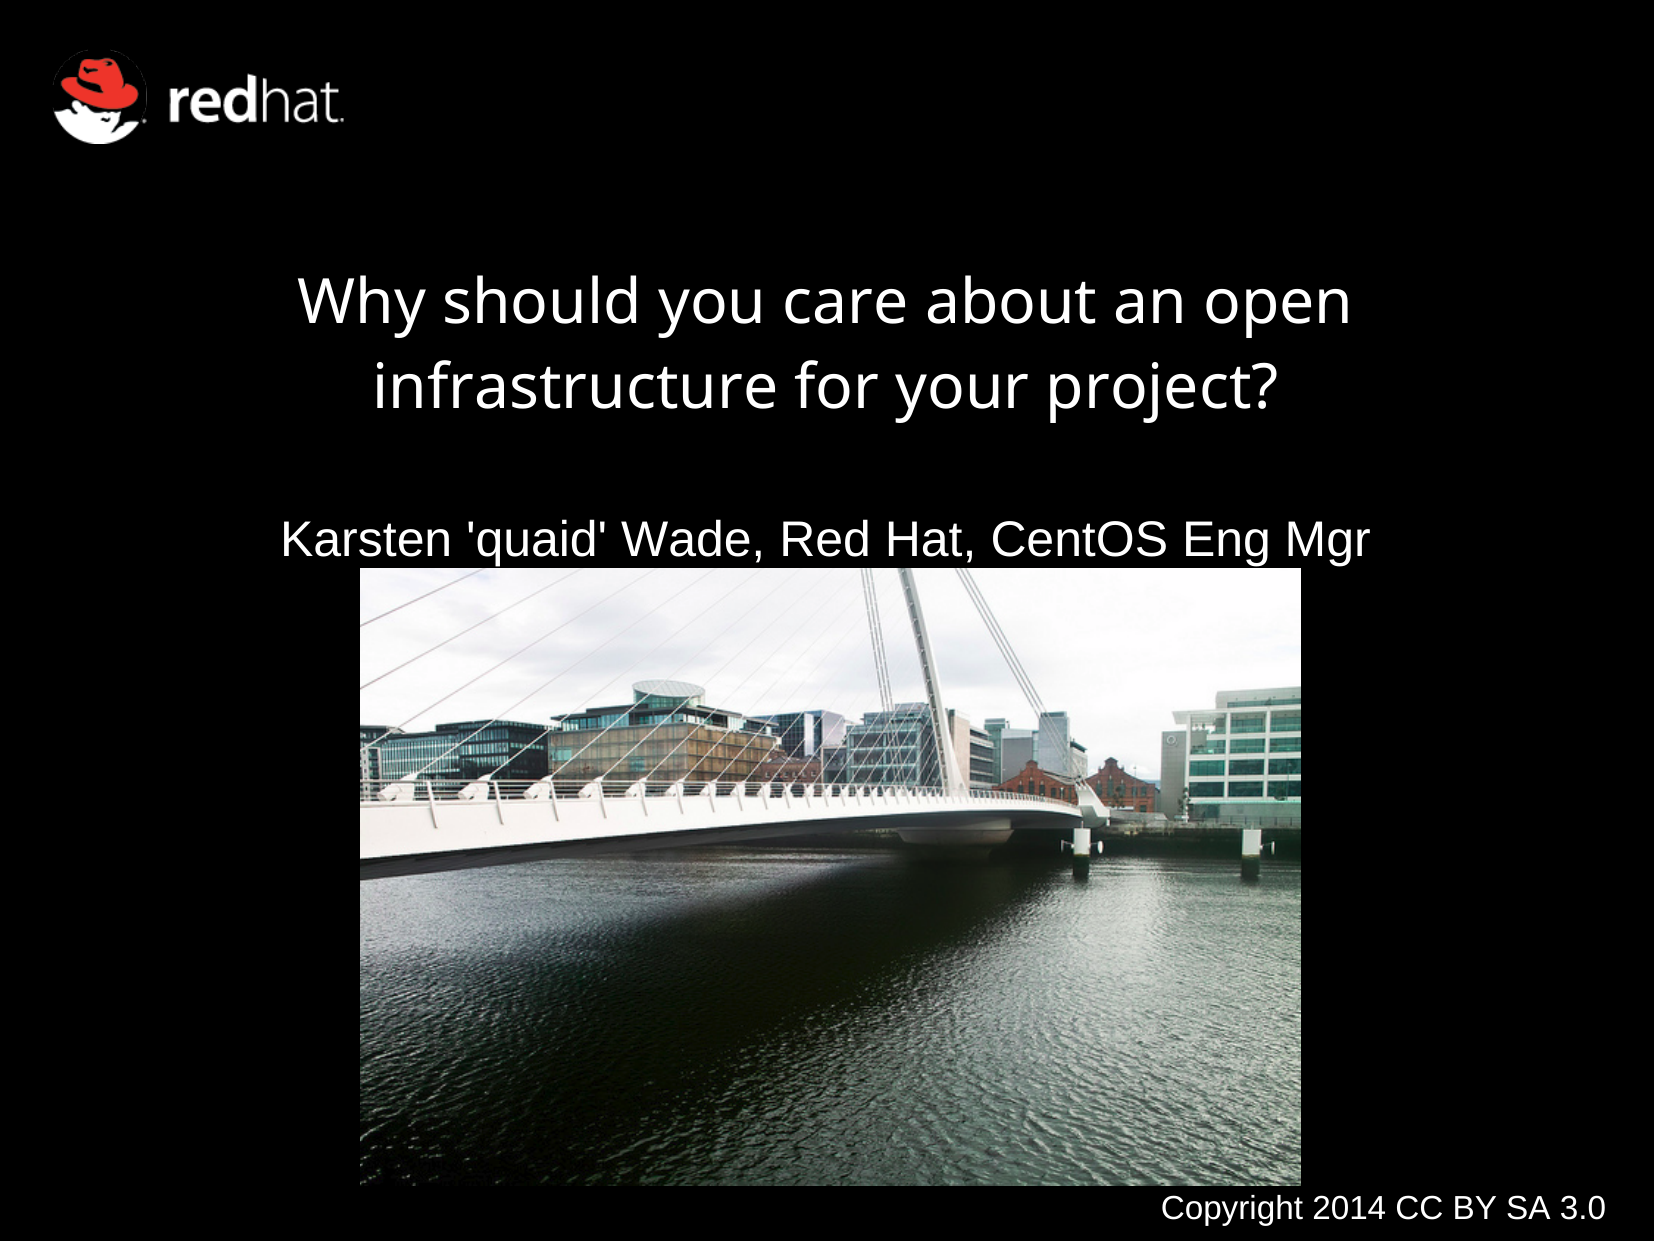

Why should you care about an open infrastructure for your project?
Karsten 'quaid' Wade, Red Hat, CentOS Eng Mgr